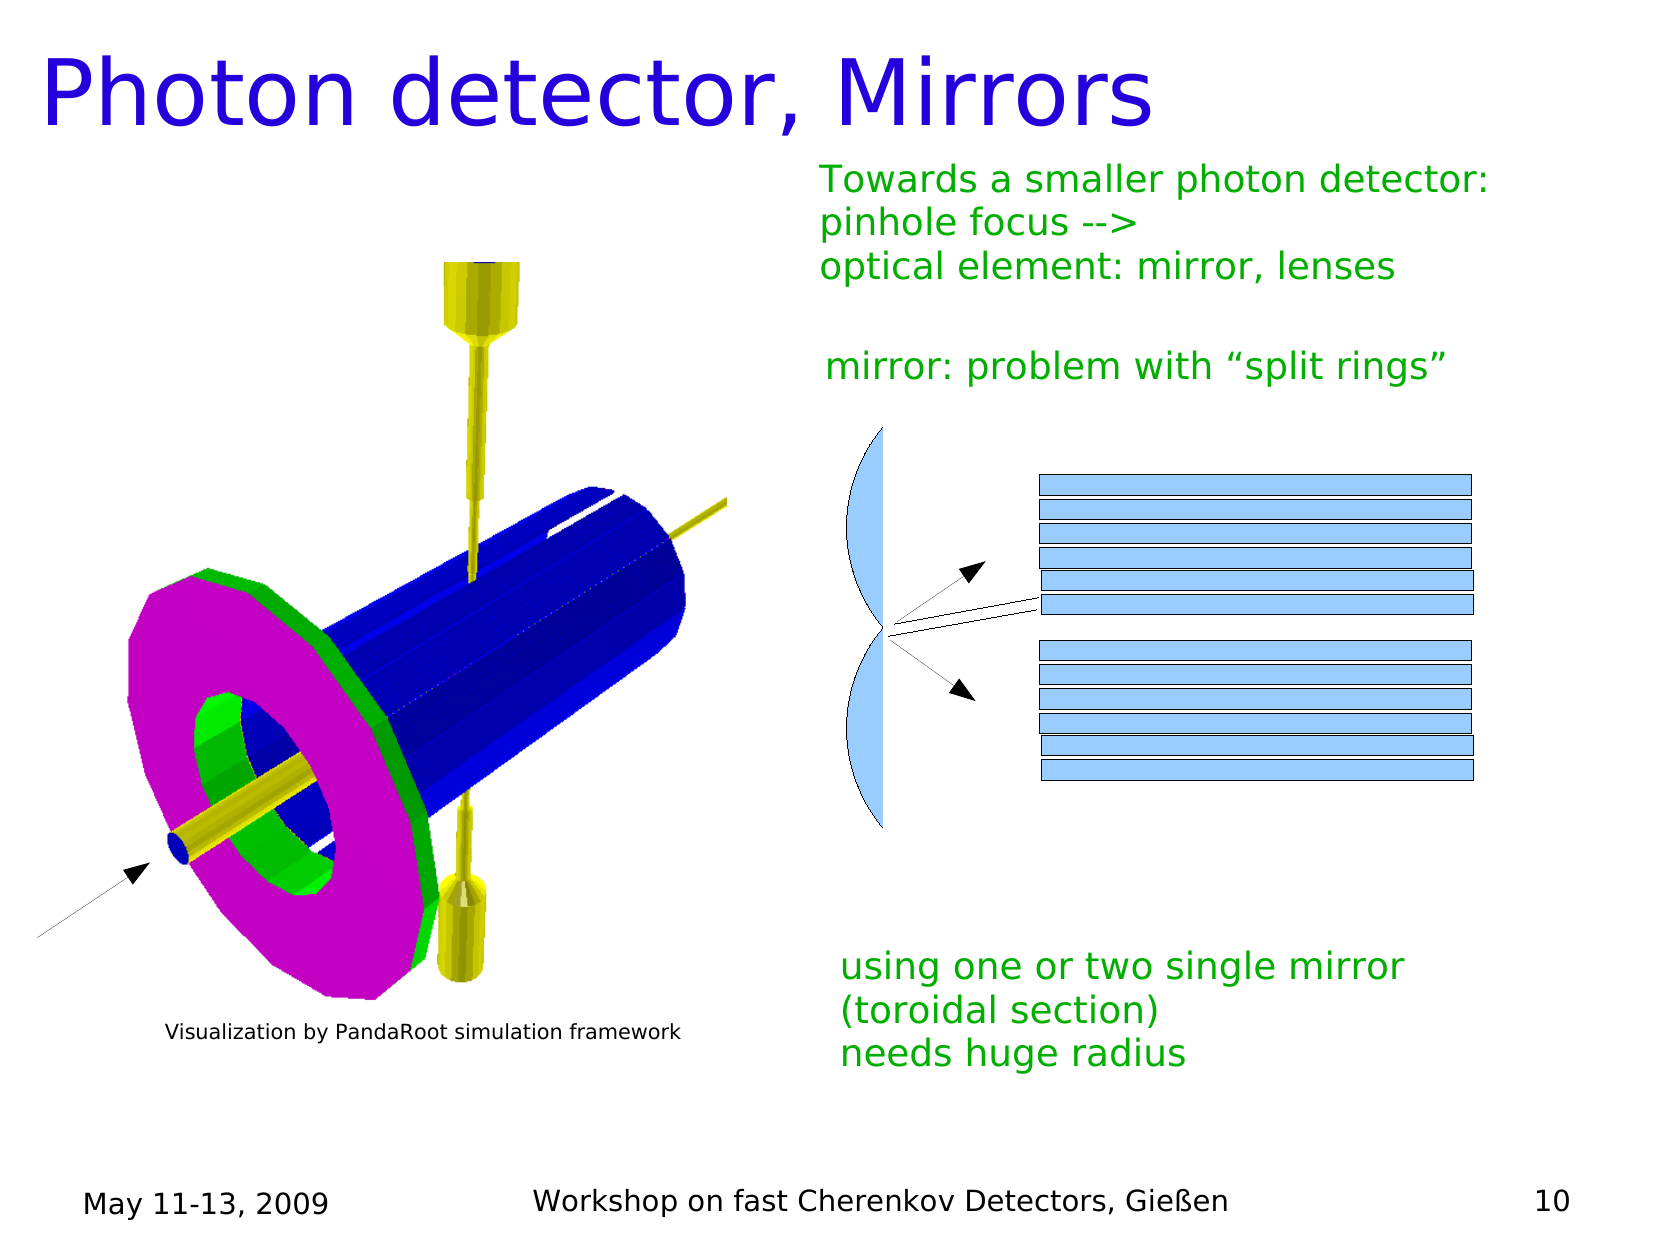

# Photon detector, Mirrors
Towards a smaller photon detector:
pinhole focus -->
optical element: mirror, lenses
mirror: problem with “split rings”
using one or two single mirror
(toroidal section)
needs huge radius
Visualization by PandaRoot simulation framework
Workshop on fast Cherenkov Detectors, Gießen
10
May 11-13, 2009